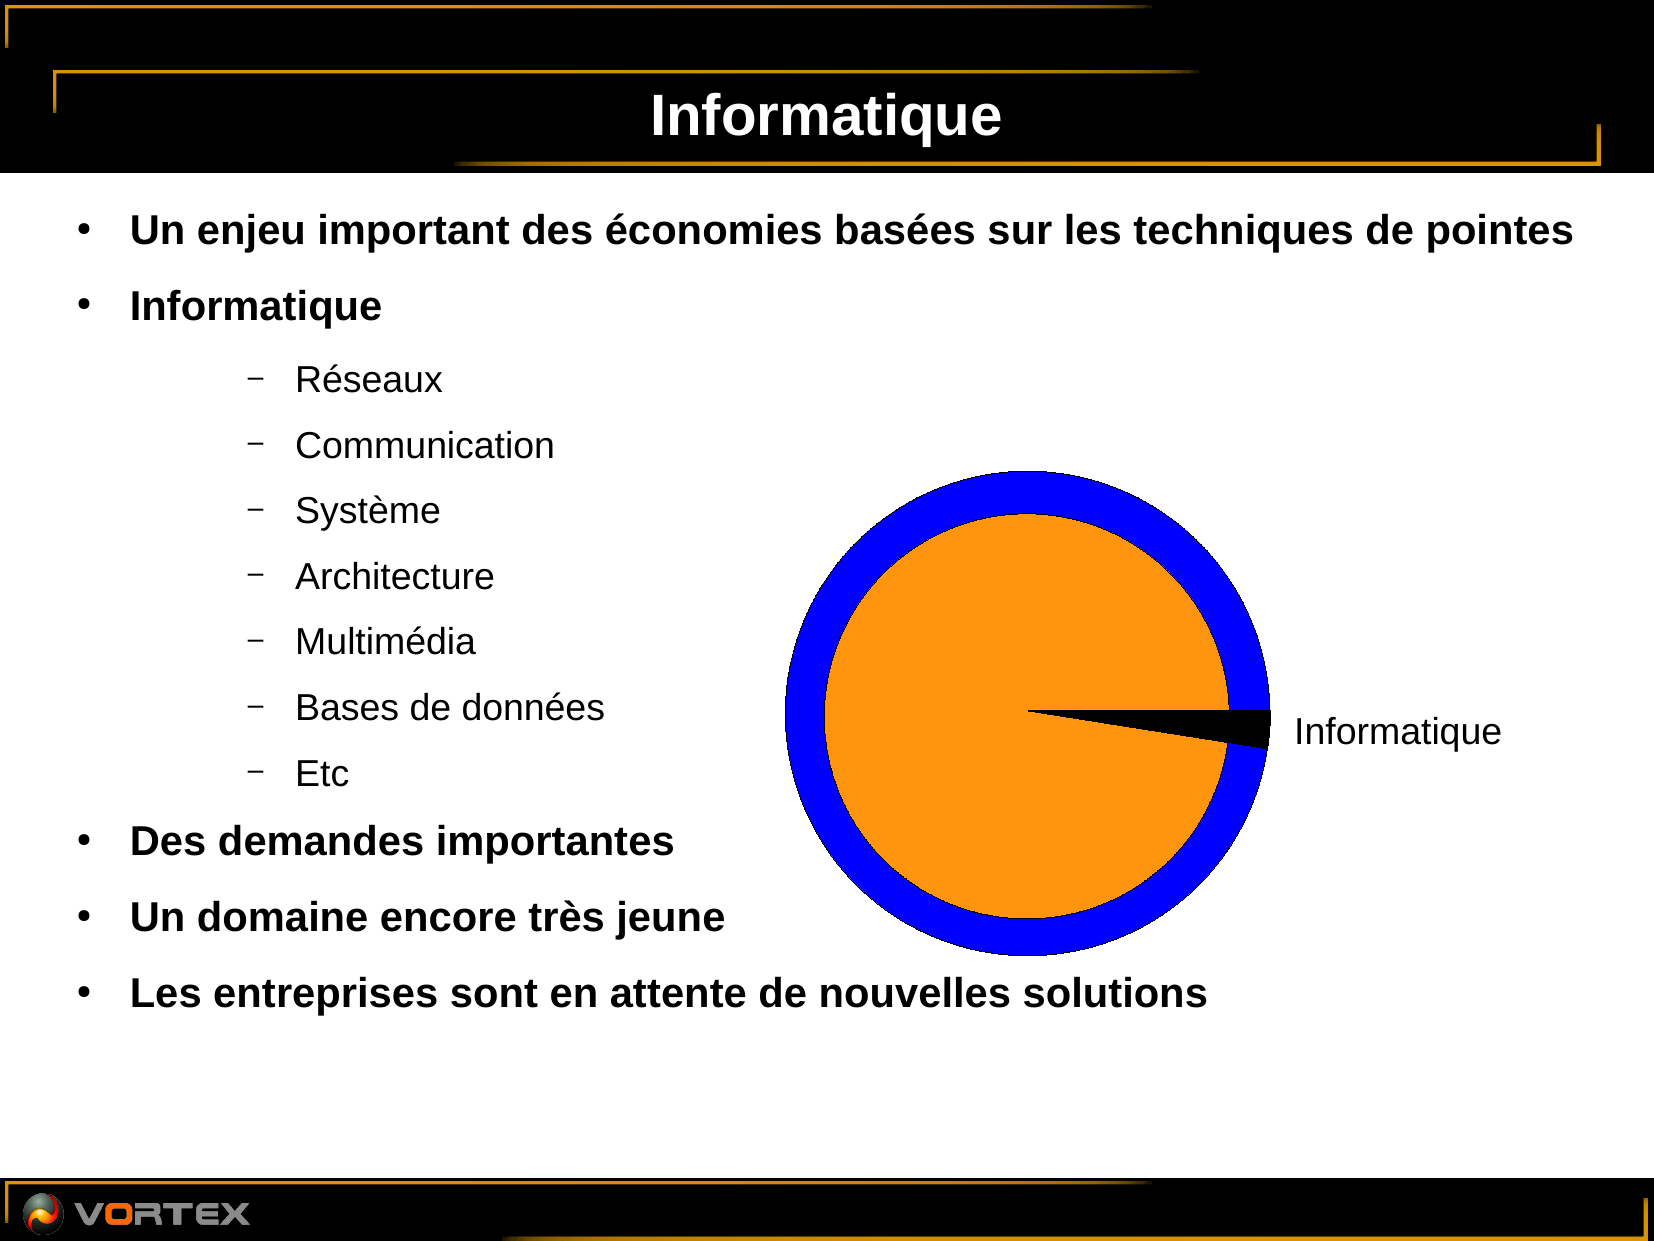

# Informatique
Un enjeu important des économies basées sur les techniques de pointes
Informatique
Réseaux
Communication
Système
Architecture
Multimédia
Bases de données
Etc
Des demandes importantes
Un domaine encore très jeune
Les entreprises sont en attente de nouvelles solutions
Informatique